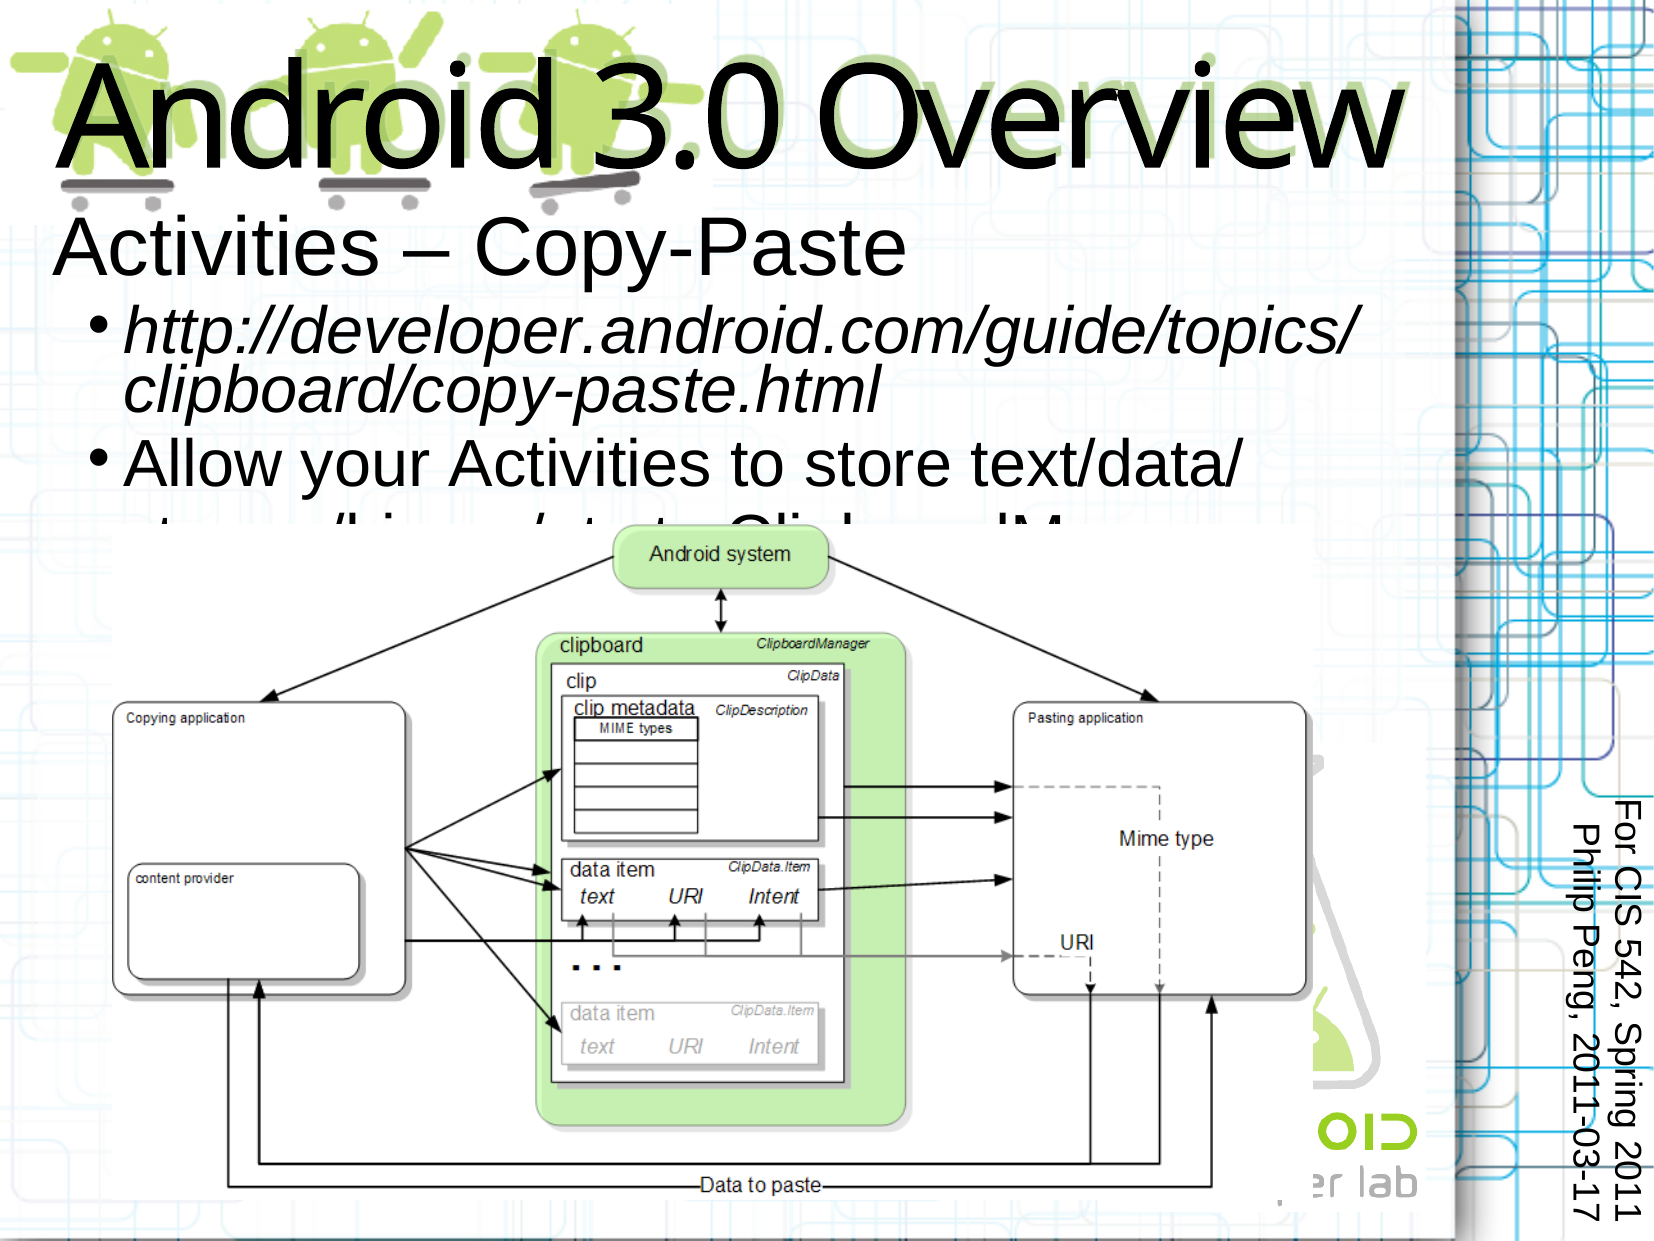

Android 3.0 Overview
Activities – Copy-Paste
http://developer.android.com/guide/topics/clipboard/copy-paste.html
Allow your Activities to store text/data/ stream/binary/etc to ClipboardManager
For CIS 542, Spring 2011
Philip Peng, 2011-03-17